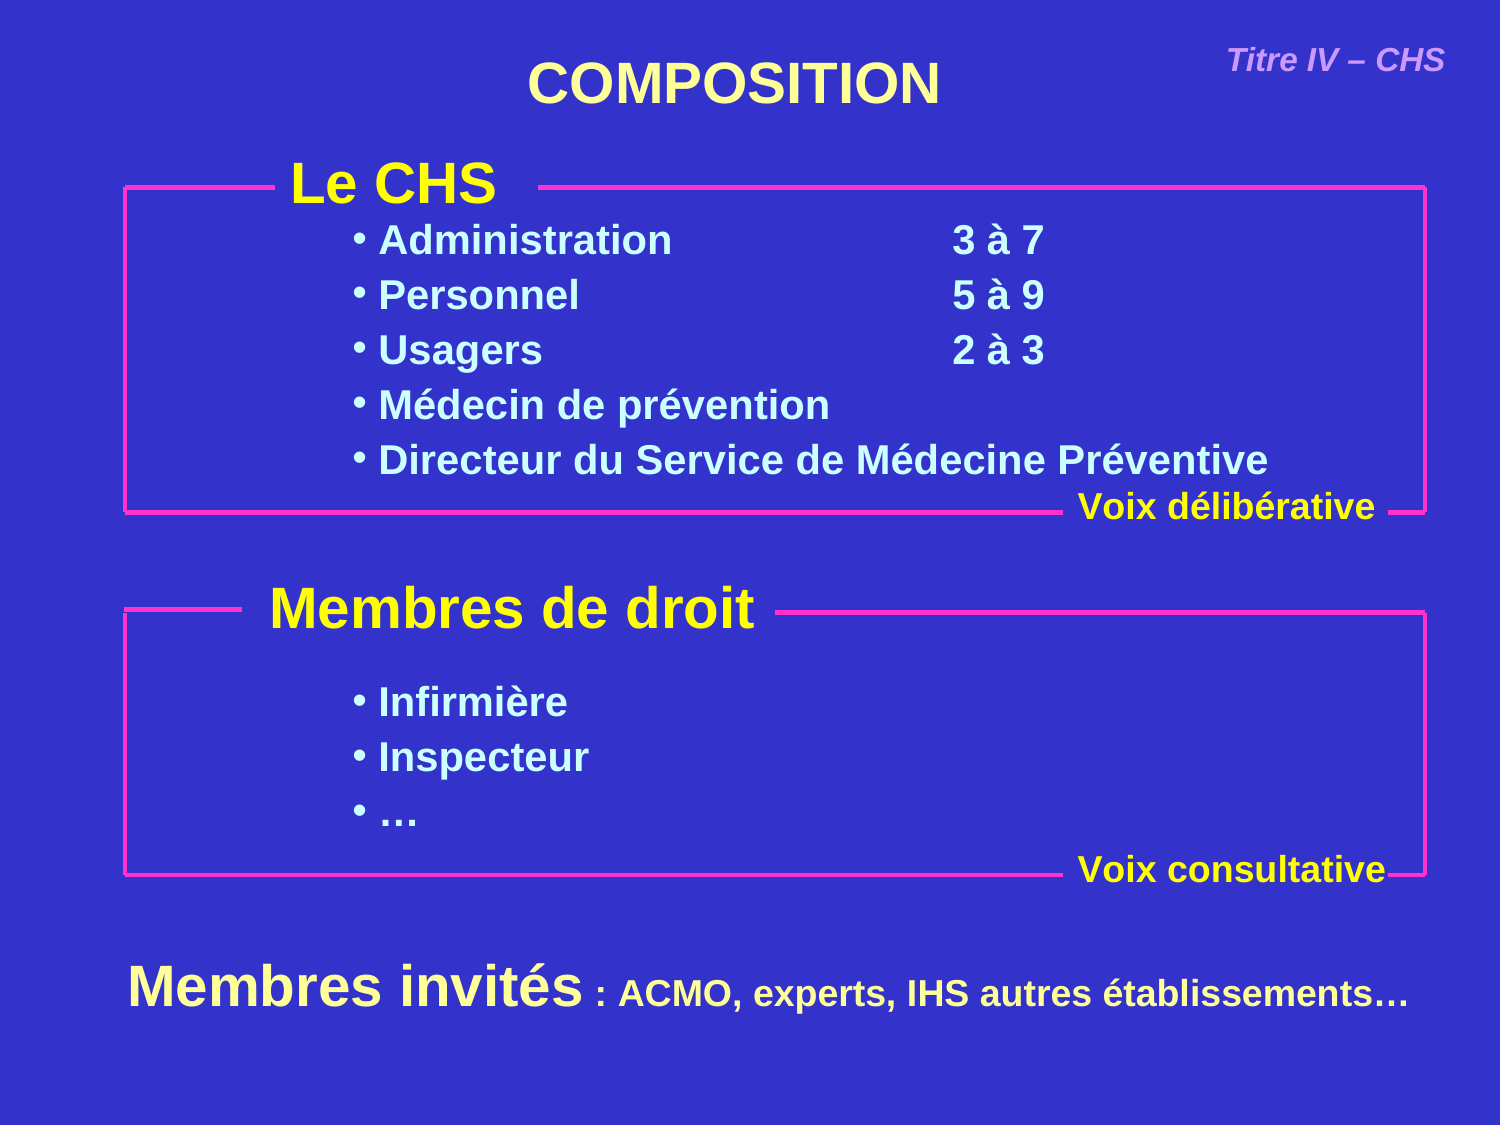

Titre IV – CHS
COMPOSITION
Le CHS
 Administration		3 à 7
 Personnel			5 à 9
 Usagers			2 à 3
 Médecin de prévention
 Directeur du Service de Médecine Préventive
Voix délibérative
 Membres de droit
 Infirmière
 Inspecteur
 …
Voix consultative
Membres invités : ACMO, experts, IHS autres établissements…